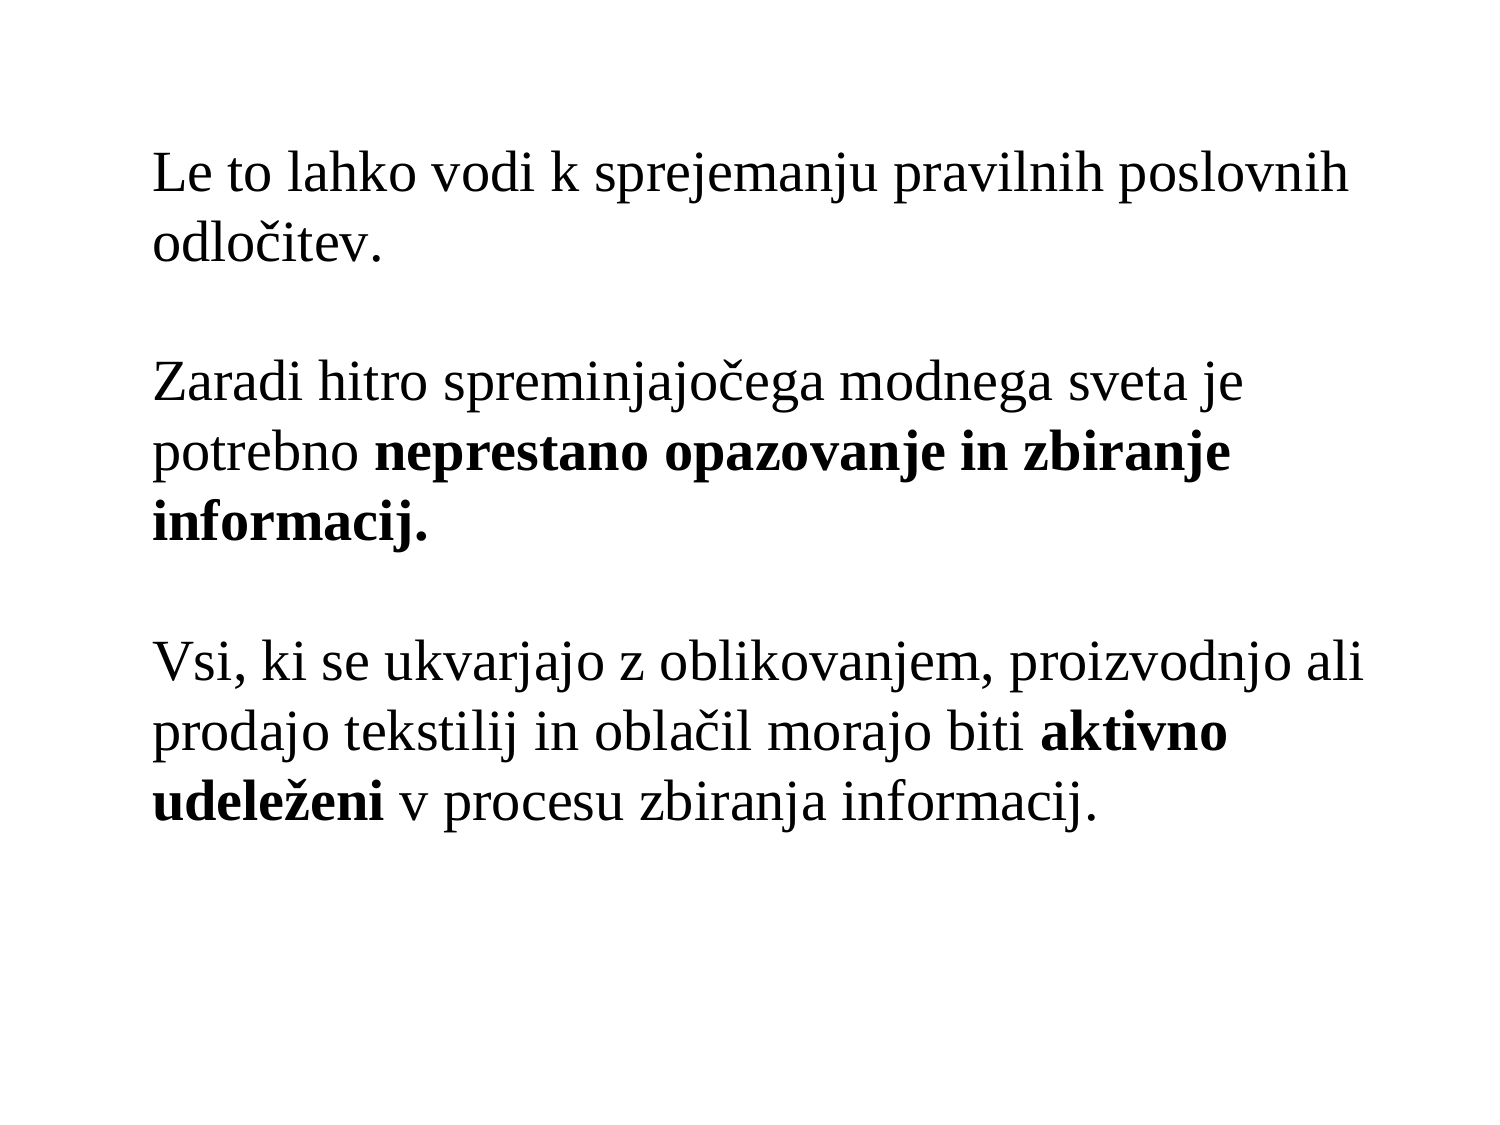

Le to lahko vodi k sprejemanju pravilnih poslovnih odločitev.
Zaradi hitro spreminjajočega modnega sveta je potrebno neprestano opazovanje in zbiranje informacij.
Vsi, ki se ukvarjajo z oblikovanjem, proizvodnjo ali prodajo tekstilij in oblačil morajo biti aktivno udeleženi v procesu zbiranja informacij.